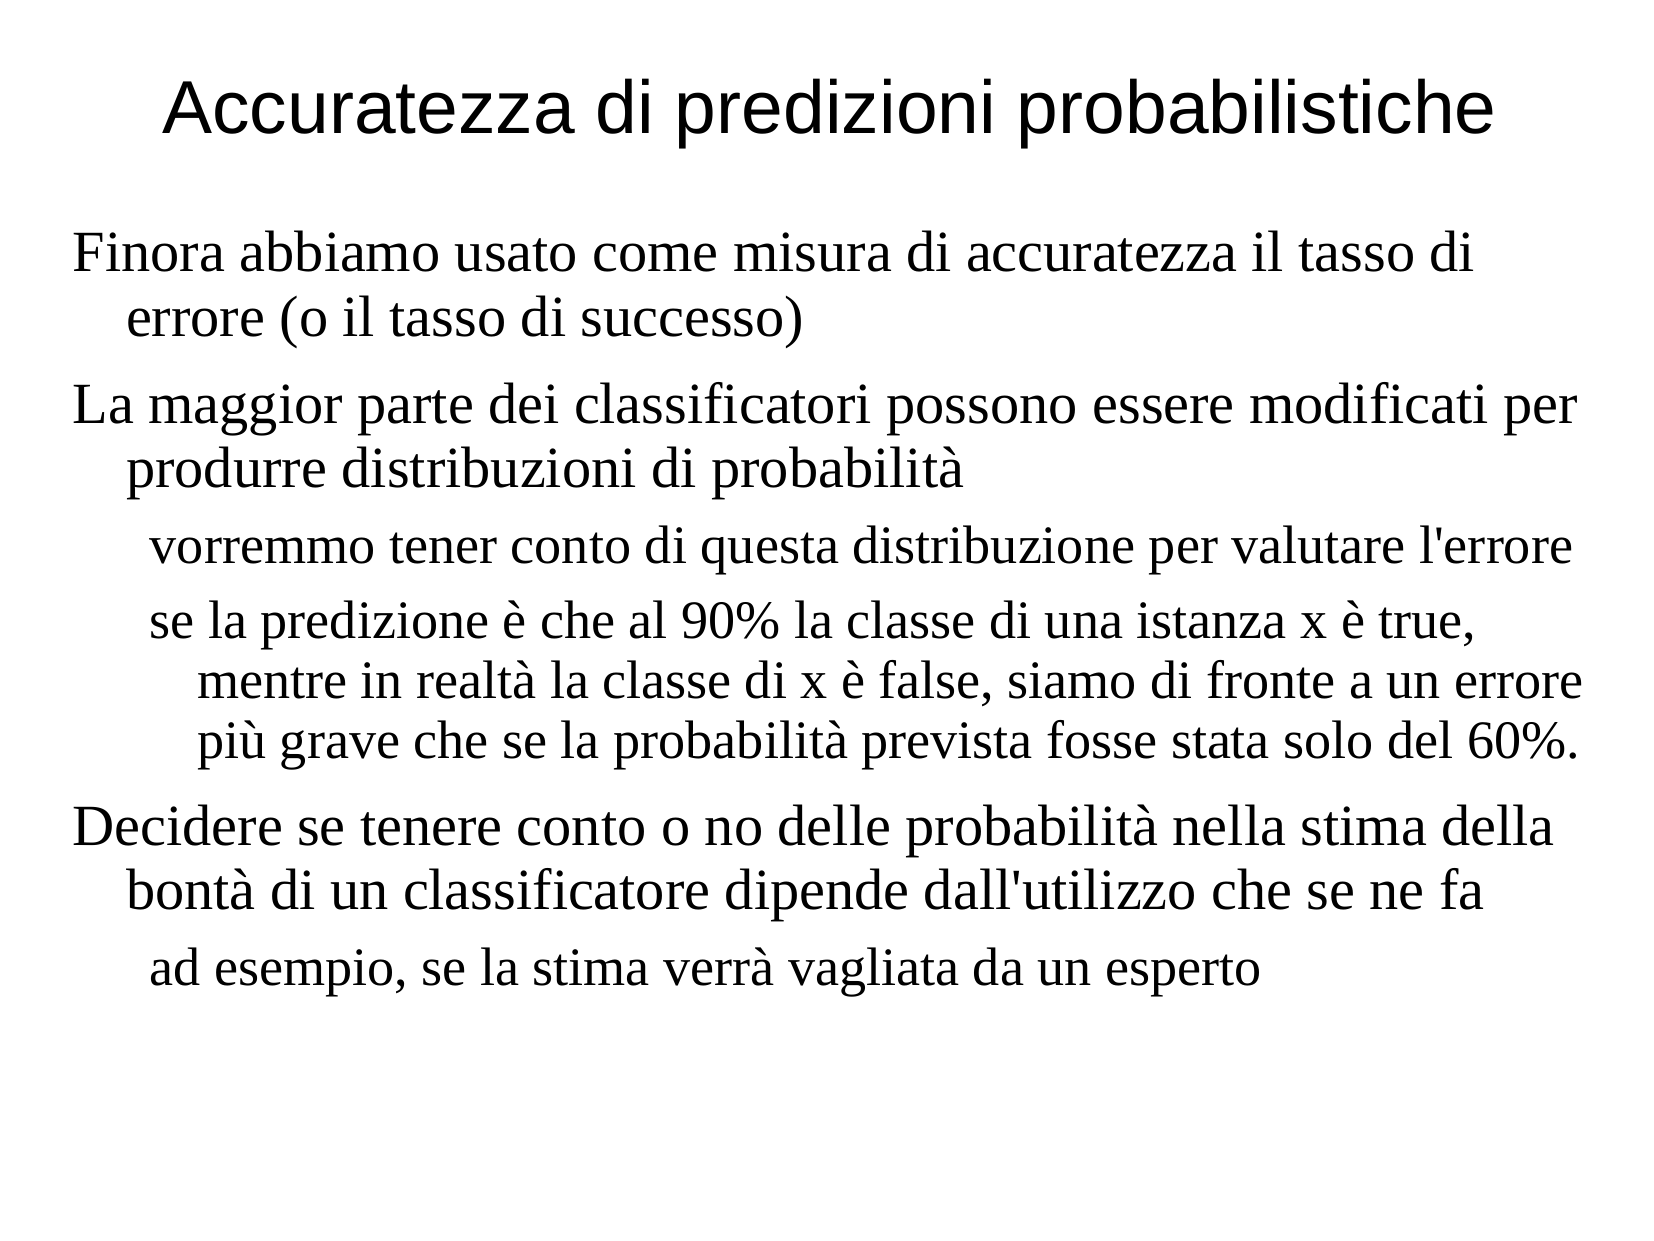

# Accuratezza di predizioni probabilistiche
Finora abbiamo usato come misura di accuratezza il tasso di errore (o il tasso di successo)
La maggior parte dei classificatori possono essere modificati per produrre distribuzioni di probabilità
vorremmo tener conto di questa distribuzione per valutare l'errore
se la predizione è che al 90% la classe di una istanza x è true, mentre in realtà la classe di x è false, siamo di fronte a un errore più grave che se la probabilità prevista fosse stata solo del 60%.
Decidere se tenere conto o no delle probabilità nella stima della bontà di un classificatore dipende dall'utilizzo che se ne fa
ad esempio, se la stima verrà vagliata da un esperto